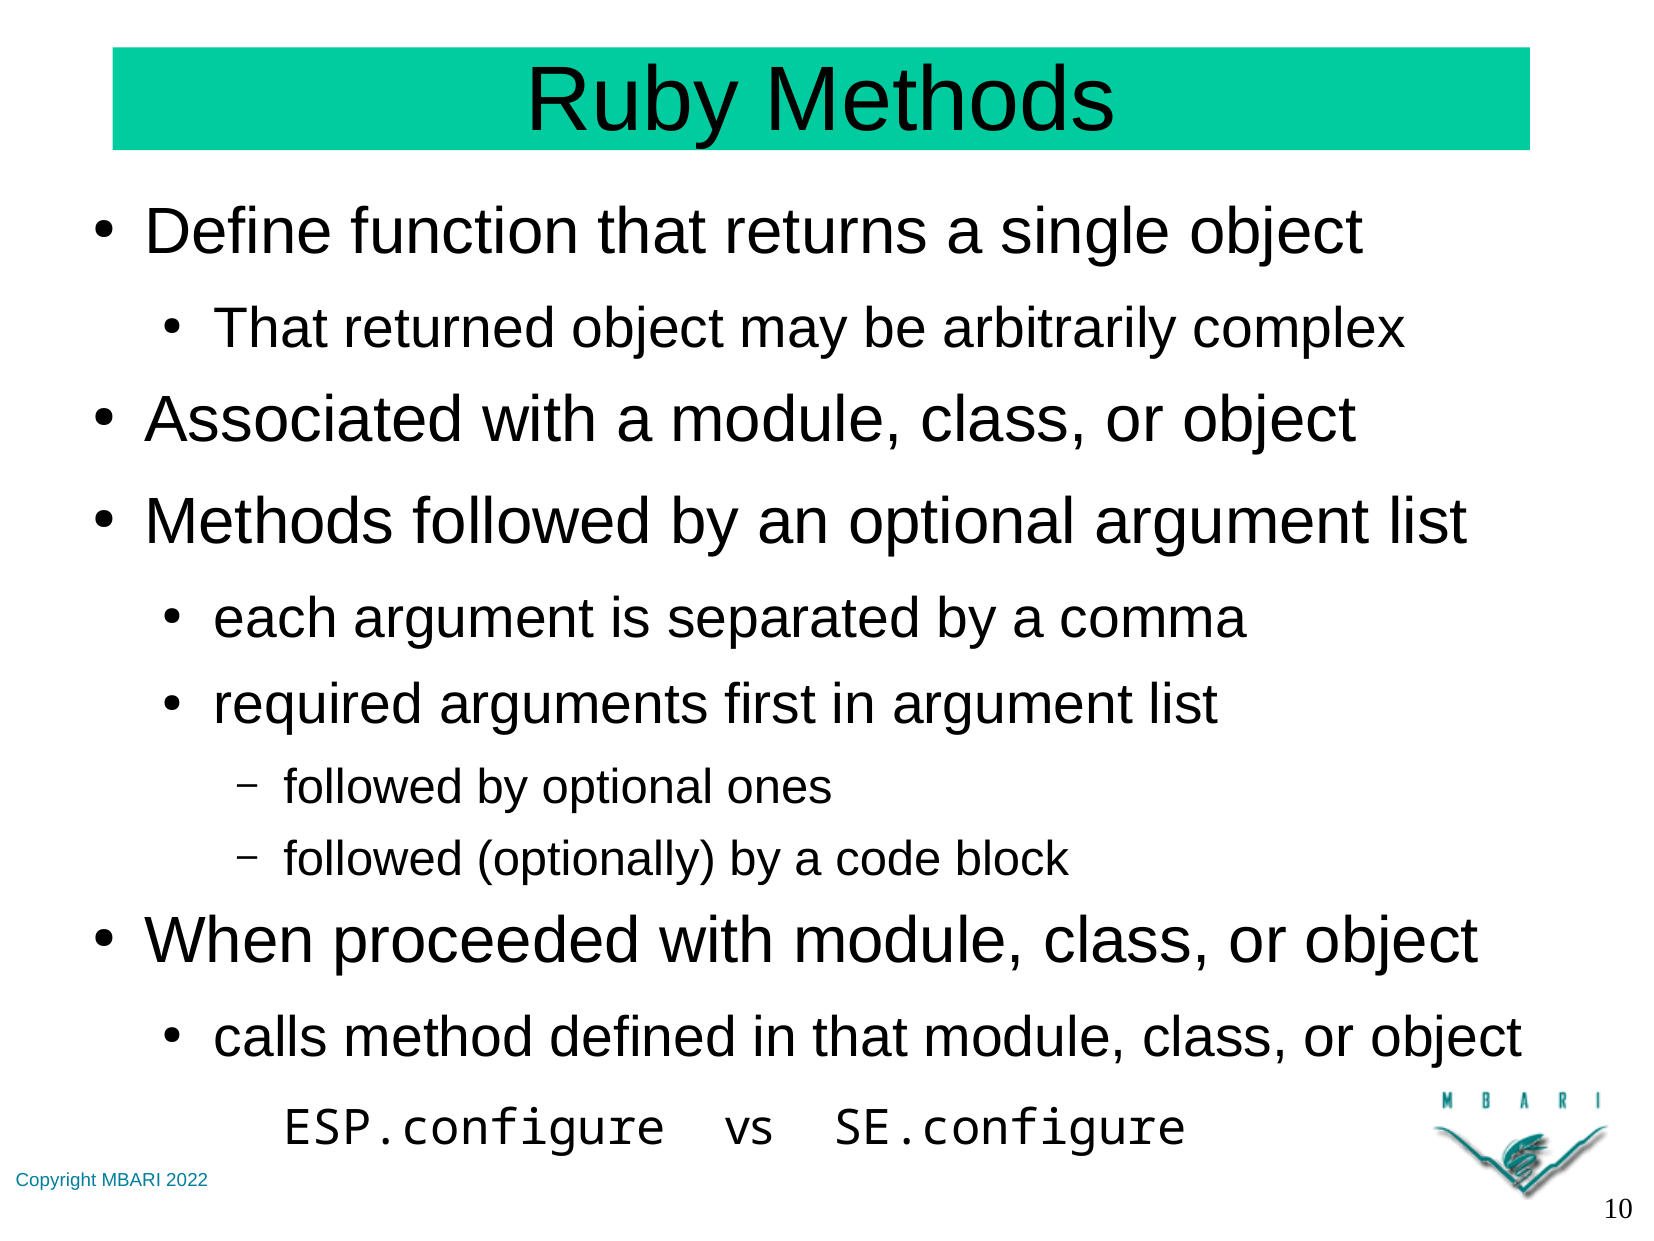

# Ruby Methods
Define function that returns a single object
That returned object may be arbitrarily complex
Associated with a module, class, or object
Methods followed by an optional argument list
each argument is separated by a comma
required arguments first in argument list
followed by optional ones
followed (optionally) by a code block
When proceeded with module, class, or object
calls method defined in that module, class, or object
ESP.configure vs SE.configure